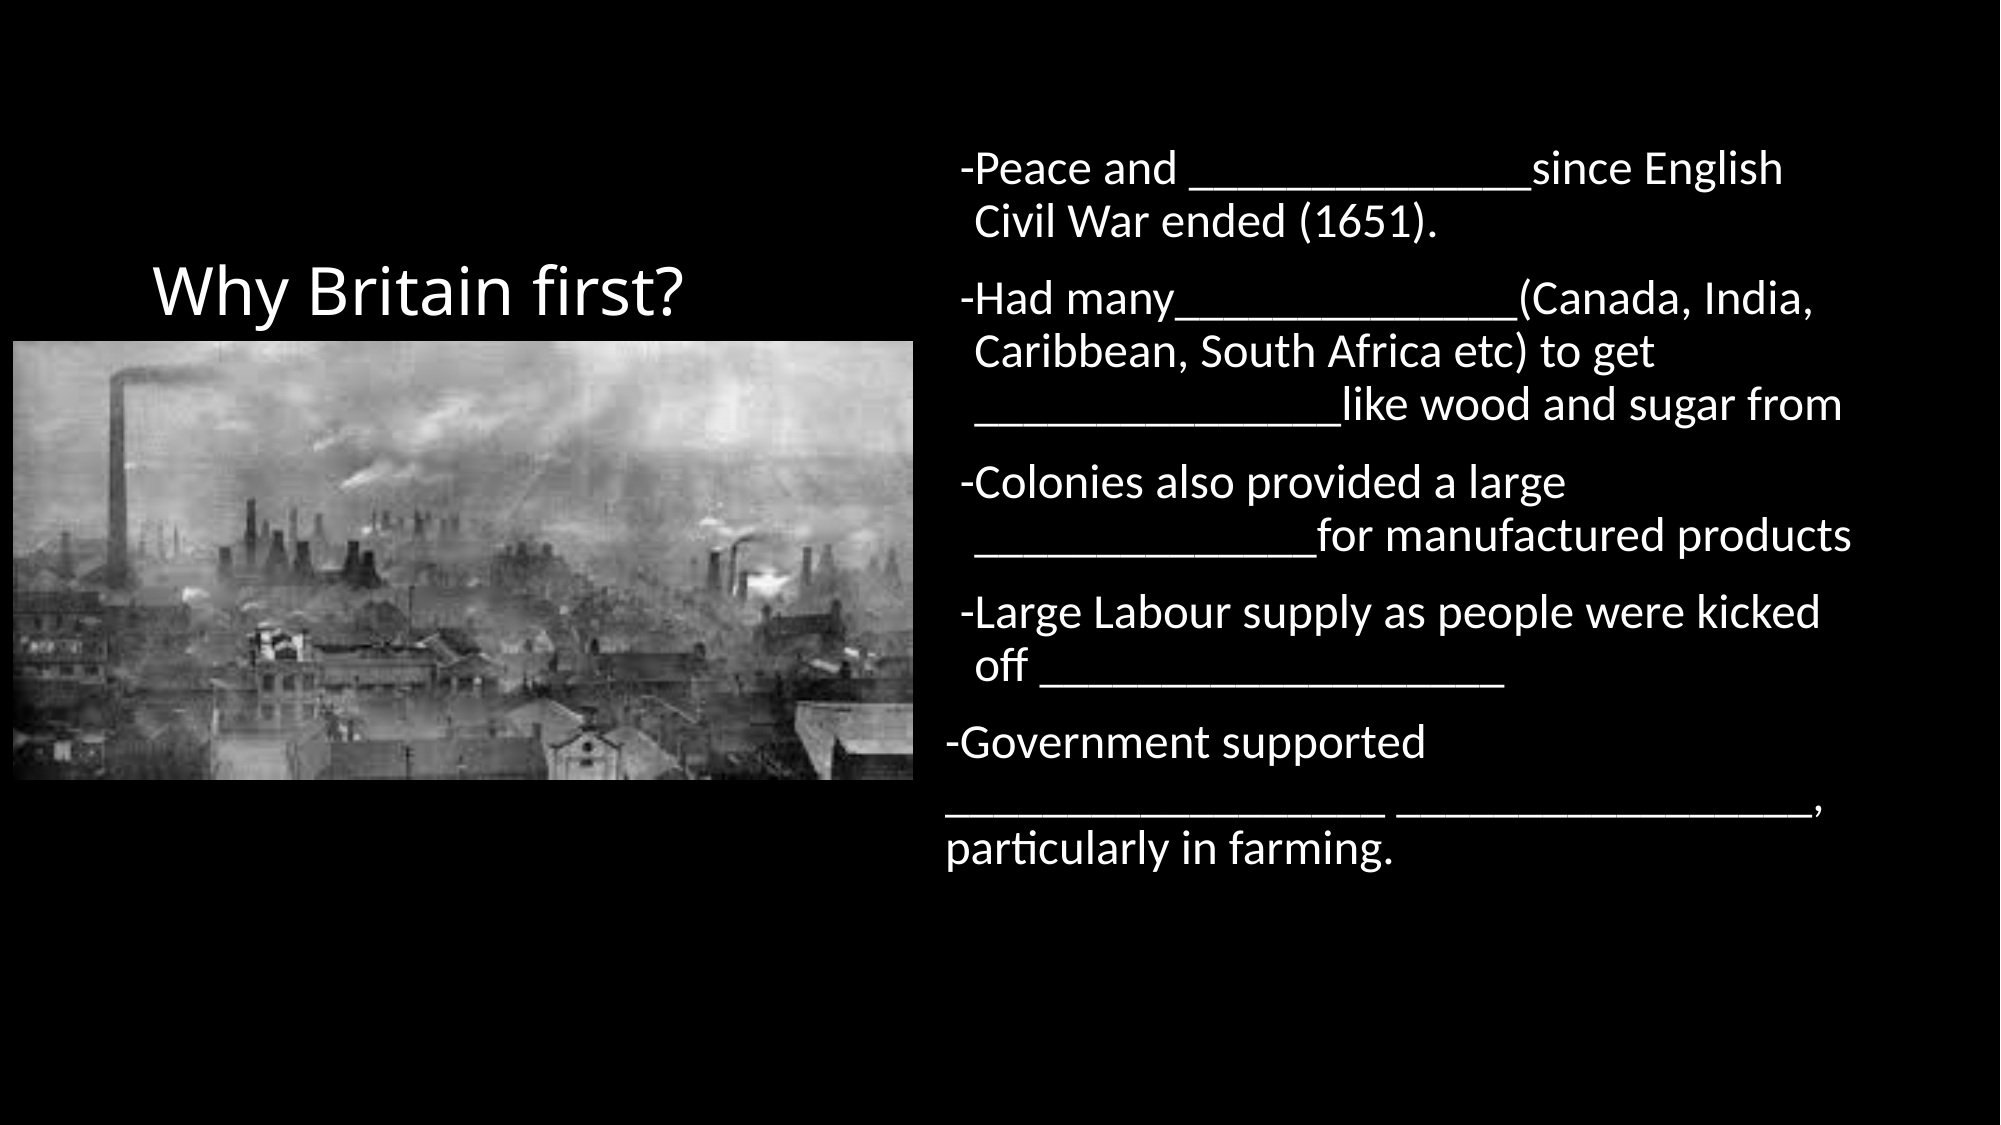

# Why Britain first?
-Peace and ______________since English Civil War ended (1651).
-Had many______________(Canada, India, Caribbean, South Africa etc) to get _______________like wood and sugar from
-Colonies also provided a large ______________for manufactured products
-Large Labour supply as people were kicked off ___________________
-Government supported __________________ _________________, particularly in farming.